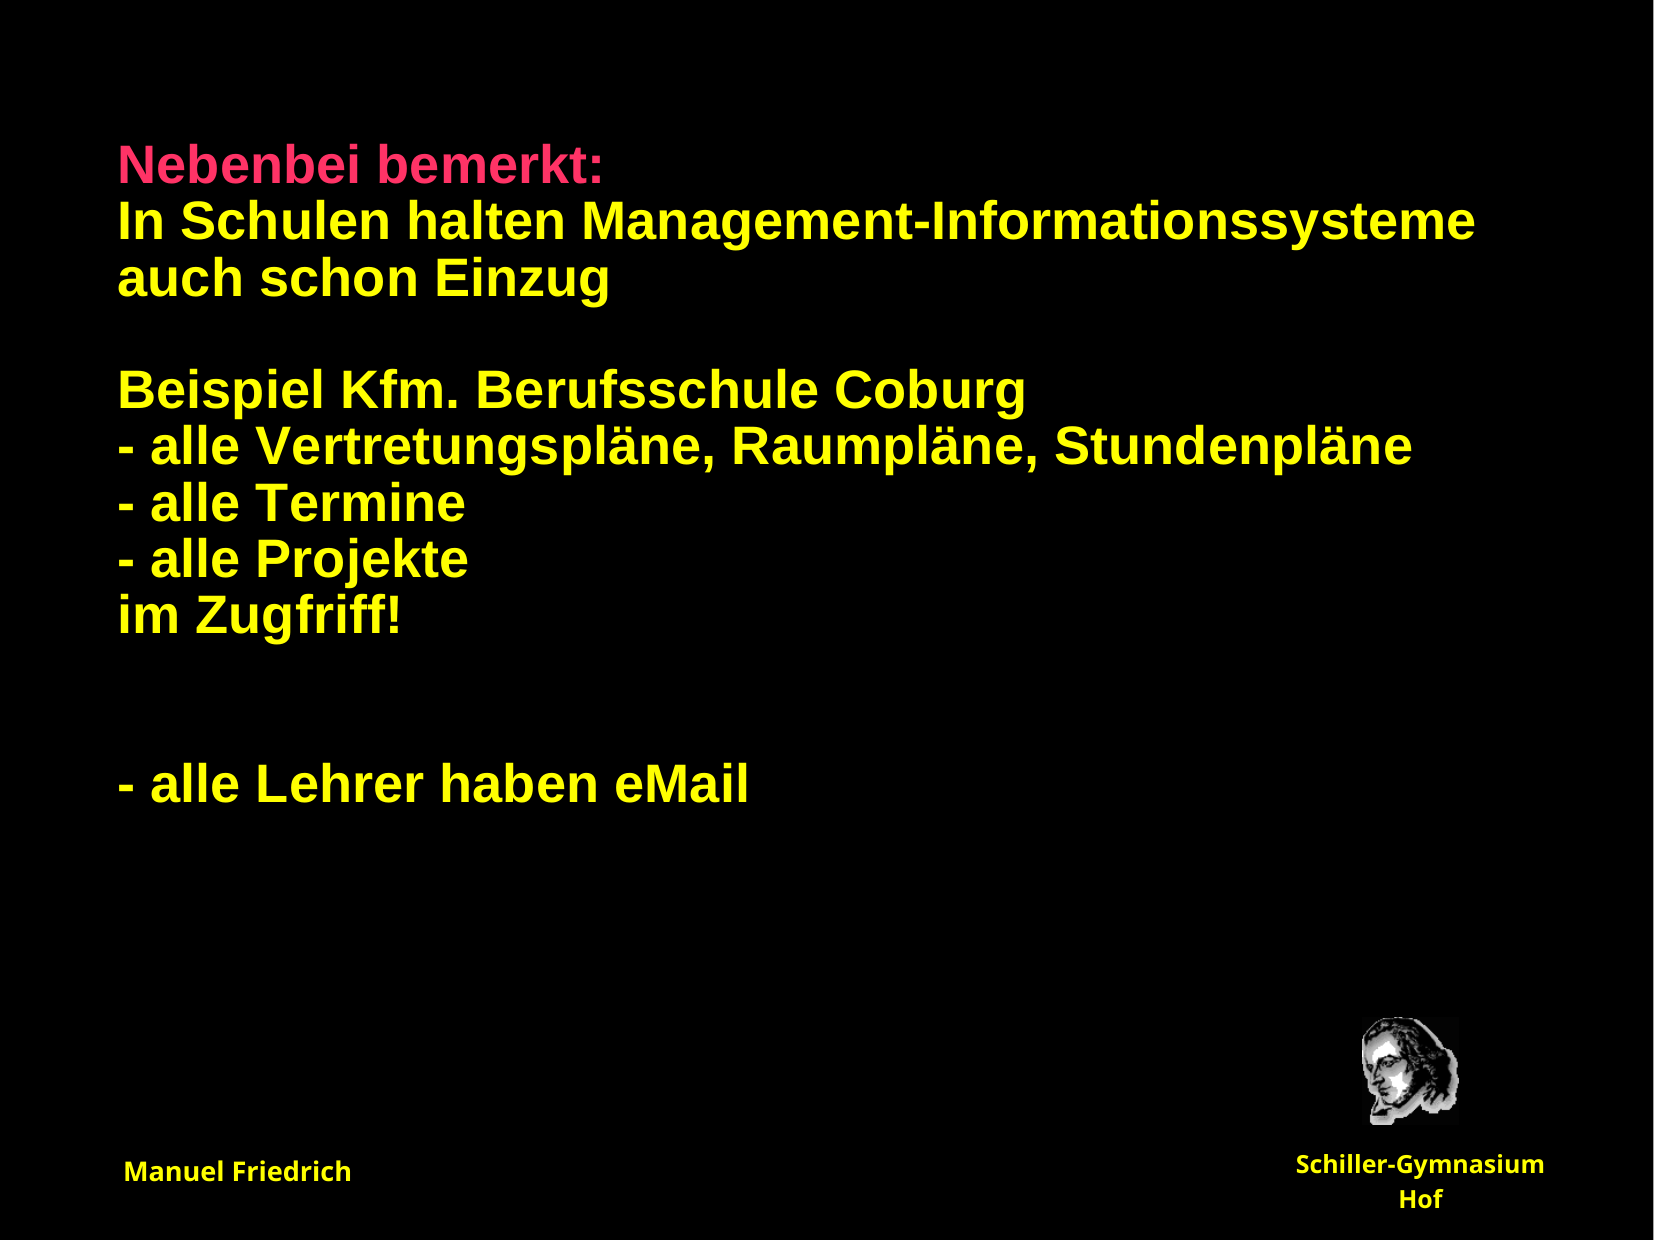

Nebenbei bemerkt:
In Schulen halten Management-Informationssysteme
auch schon Einzug
Beispiel Kfm. Berufsschule Coburg
- alle Vertretungspläne, Raumpläne, Stundenpläne
- alle Termine
- alle Projekte
im Zugfriff!
- alle Lehrer haben eMail
Schiller-Gymnasium
Hof
Manuel Friedrich